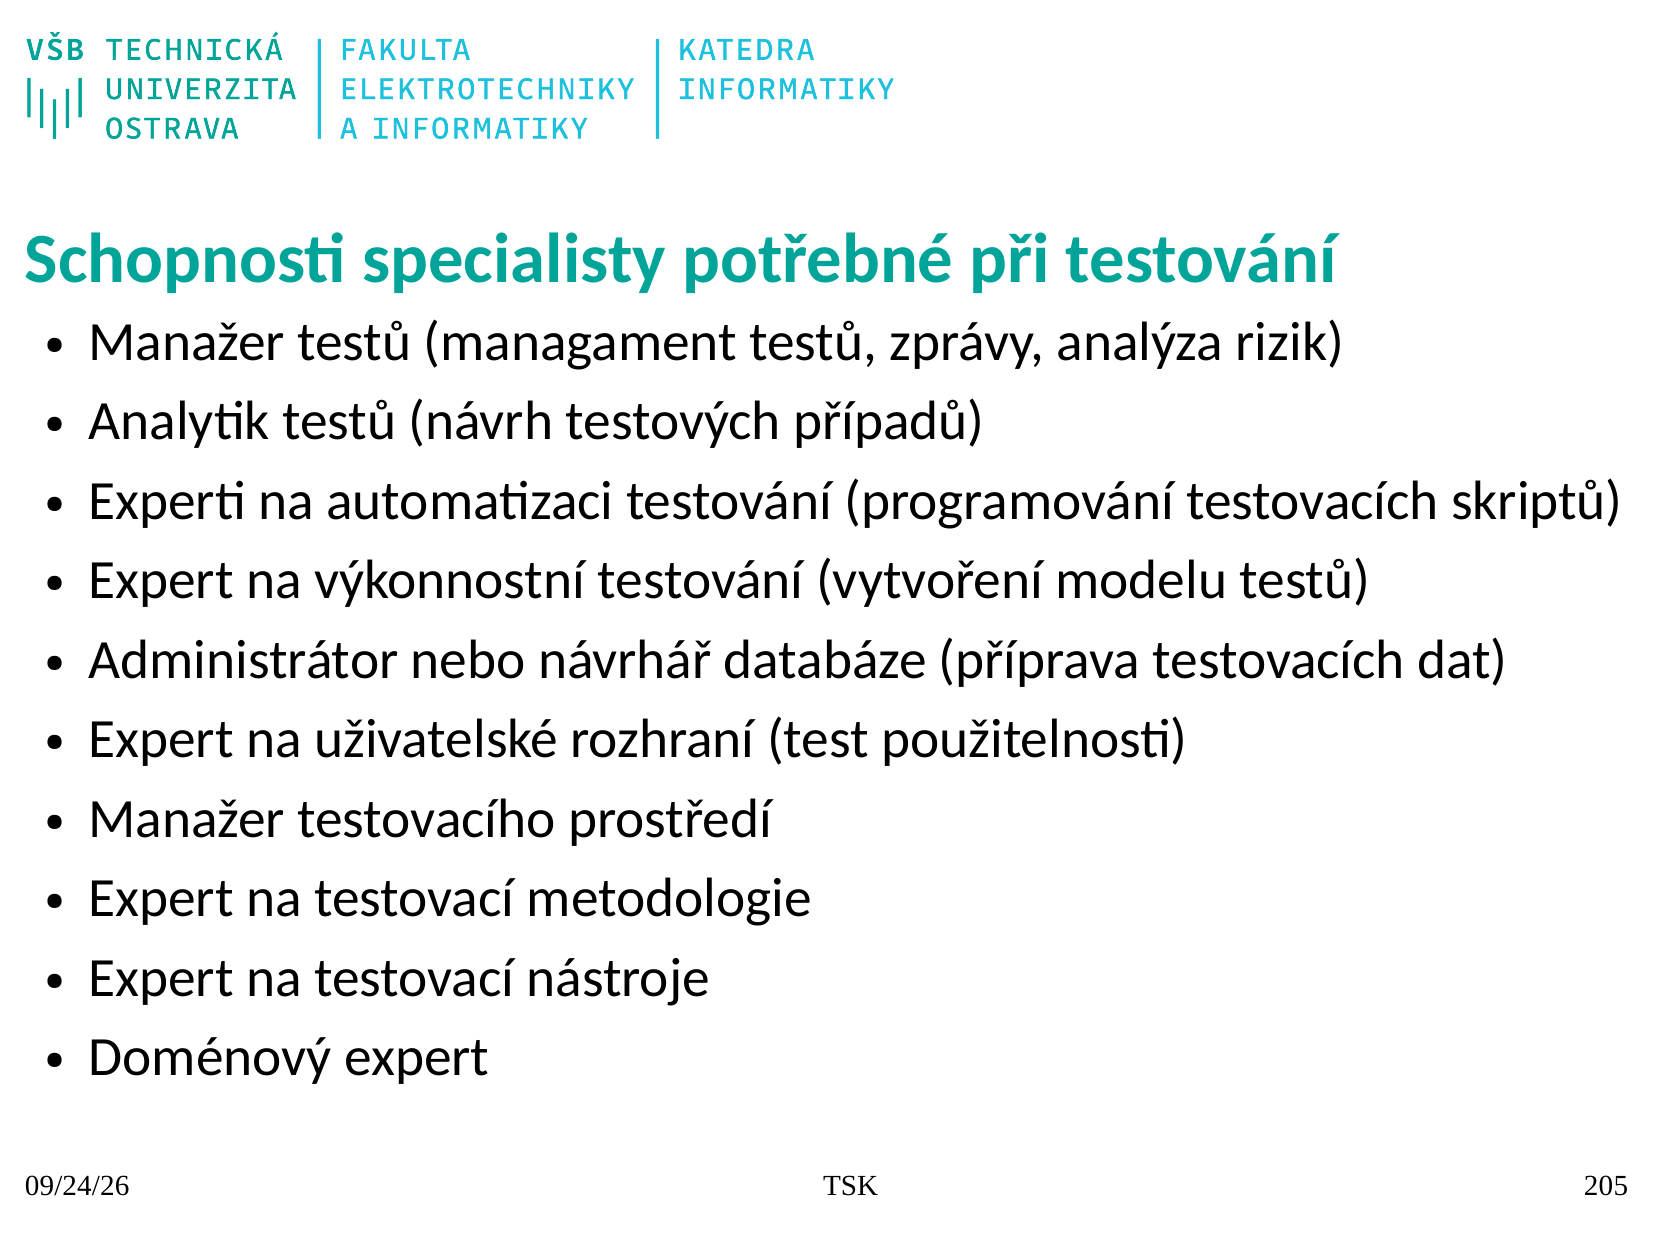

# Schopnosti specialisty potřebné při testování
Manažer testů (managament testů, zprávy, analýza rizik)
Analytik testů (návrh testových případů)
Experti na automatizaci testování (programování testovacích skriptů)
Expert na výkonnostní testování (vytvoření modelu testů)
Administrátor nebo návrhář databáze (příprava testovacích dat)
Expert na uživatelské rozhraní (test použitelnosti)
Manažer testovacího prostředí
Expert na testovací metodologie
Expert na testovací nástroje
Doménový expert
TSK
205